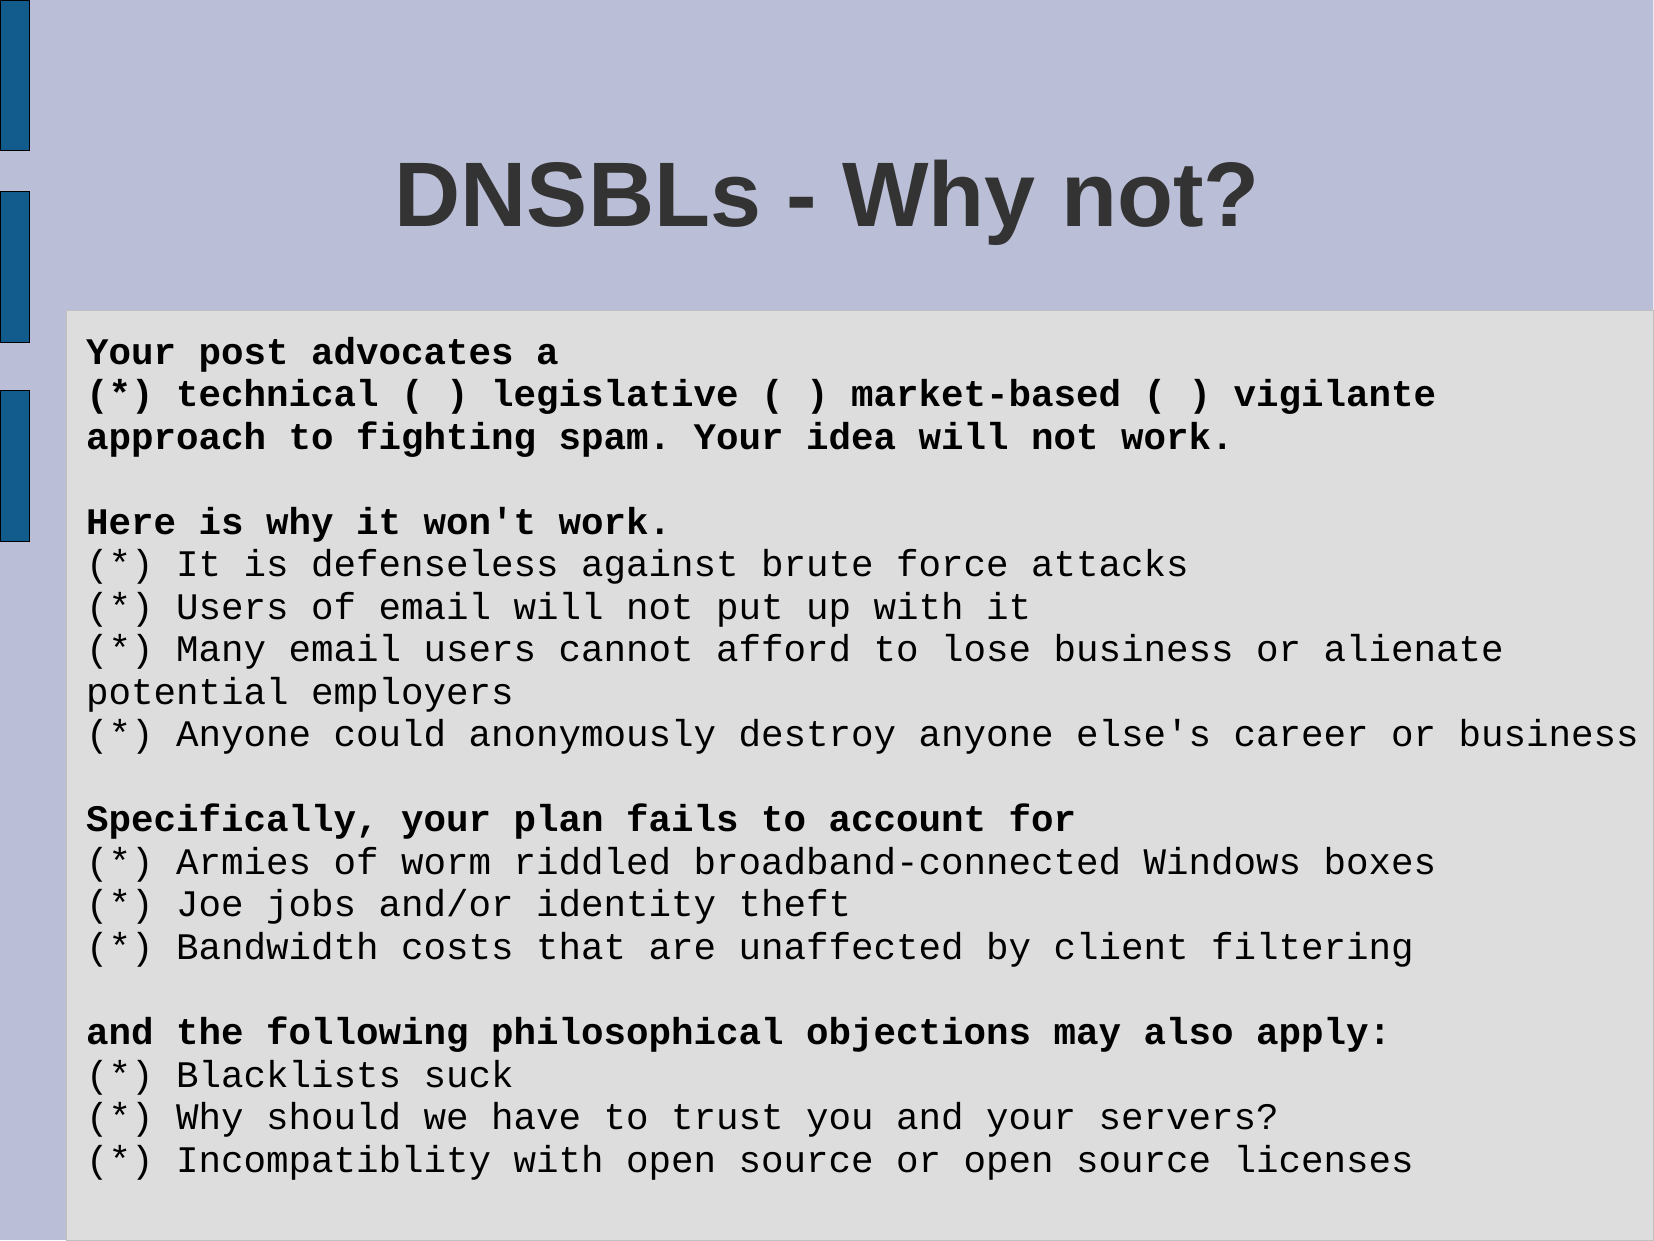

# DNSBLs - Why not?
Your post advocates a
(*) technical ( ) legislative ( ) market-based ( ) vigilante
approach to fighting spam. Your idea will not work.
Here is why it won't work.
(*) It is defenseless against brute force attacks
(*) Users of email will not put up with it
(*) Many email users cannot afford to lose business or alienate potential employers
(*) Anyone could anonymously destroy anyone else's career or business
Specifically, your plan fails to account for
(*) Armies of worm riddled broadband-connected Windows boxes
(*) Joe jobs and/or identity theft
(*) Bandwidth costs that are unaffected by client filtering
and the following philosophical objections may also apply:
(*) Blacklists suck
(*) Why should we have to trust you and your servers?
(*) Incompatiblity with open source or open source licenses